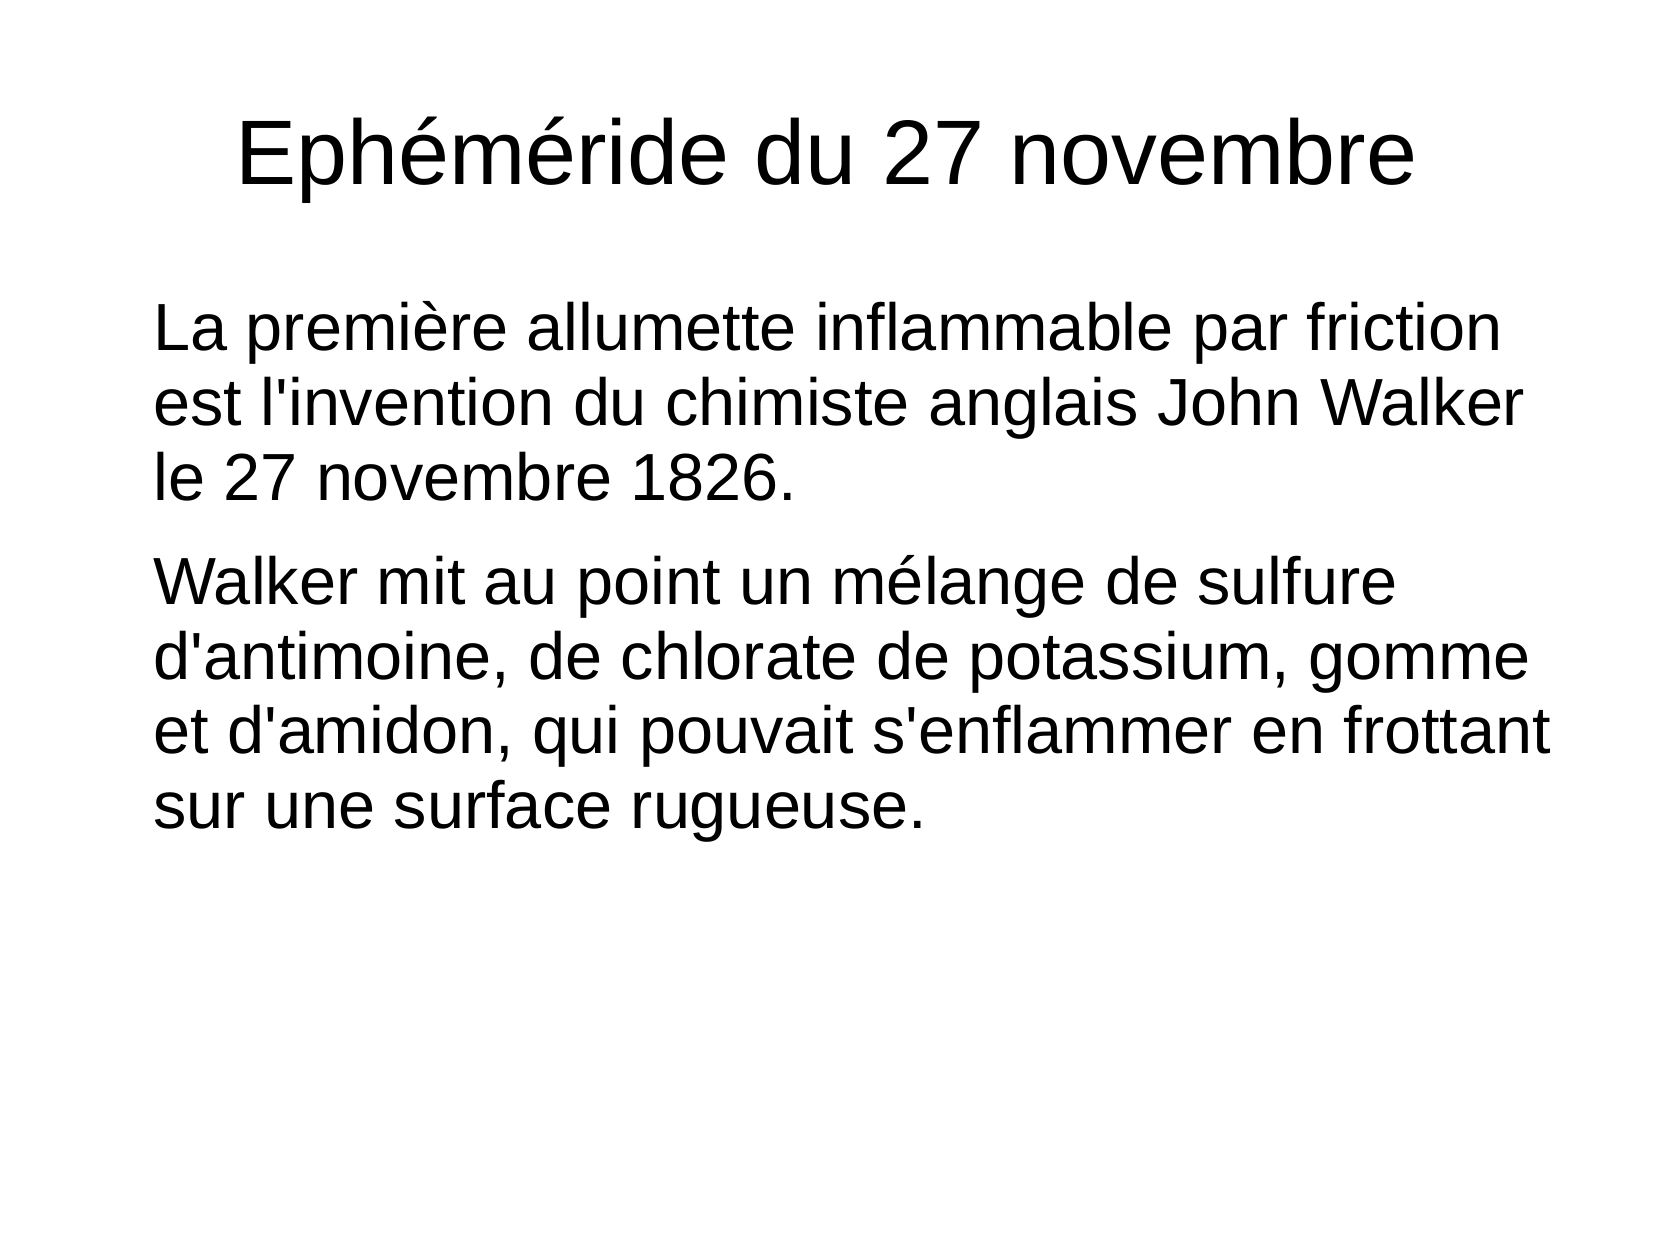

# Ephéméride du 27 novembre
La première allumette inflammable par friction est l'invention du chimiste anglais John Walker le 27 novembre 1826.
Walker mit au point un mélange de sulfure d'antimoine, de chlorate de potassium, gomme et d'amidon, qui pouvait s'enflammer en frottant sur une surface rugueuse.